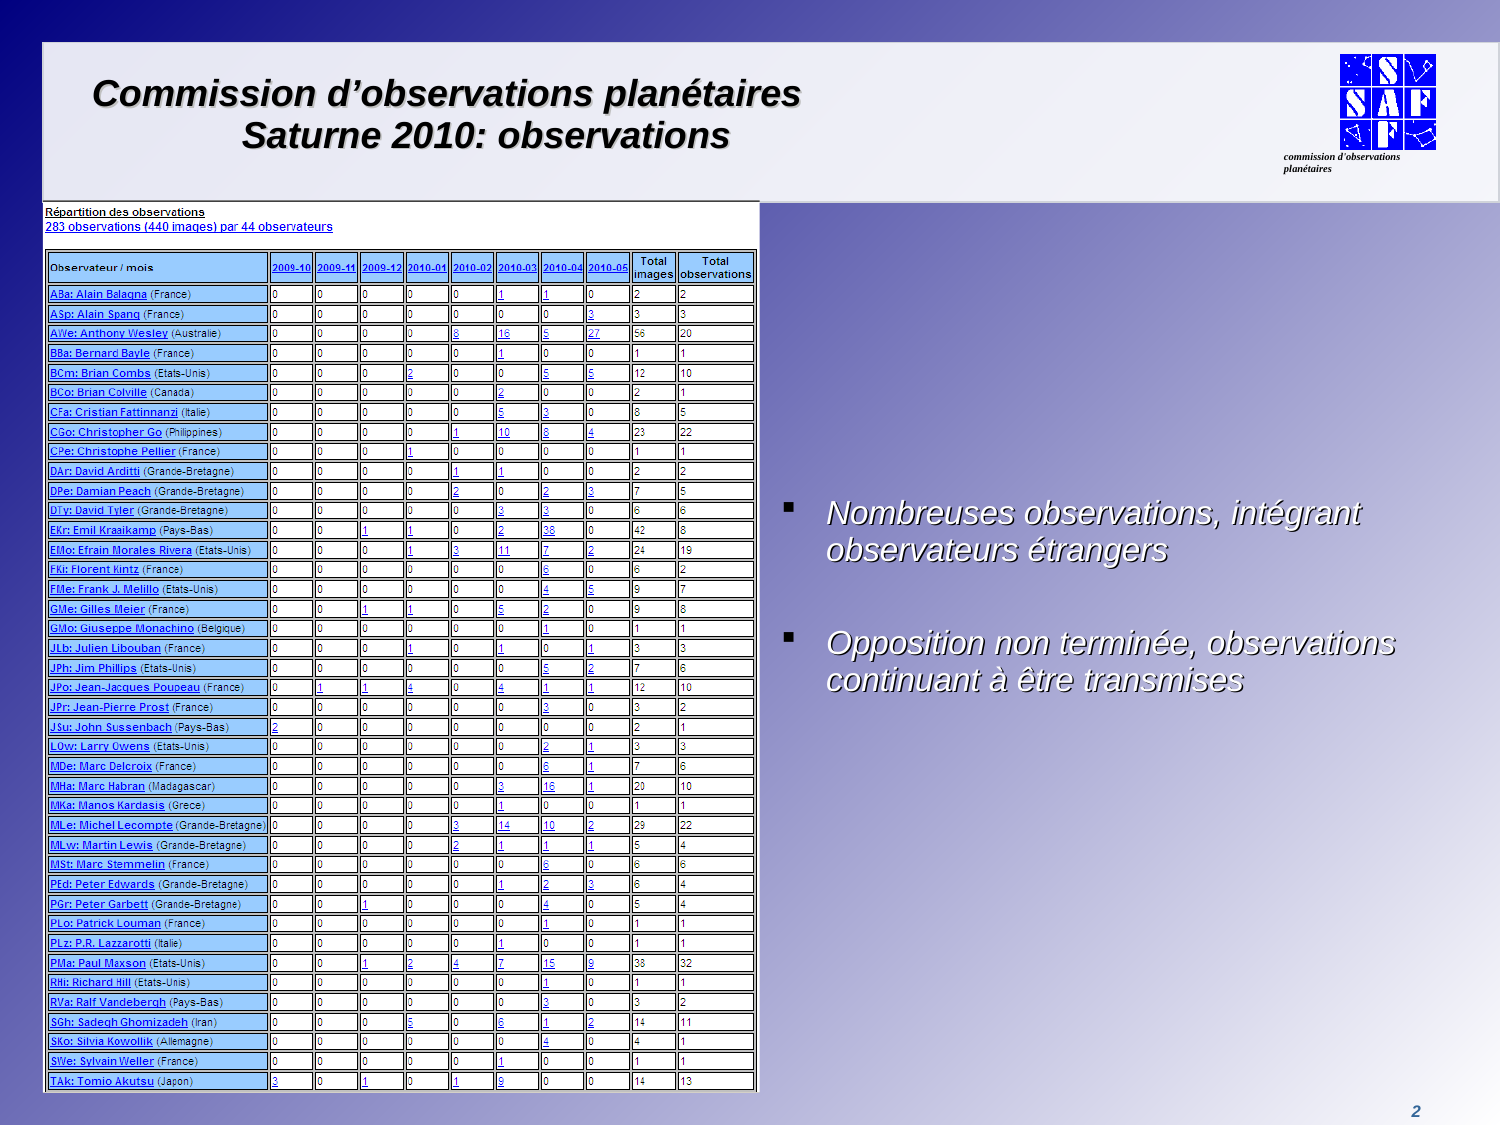

Commission d’observations planétaires
	Saturne 2010: observations
Nombreuses observations, intégrant observateurs étrangers
Opposition non terminée, observations continuant à être transmises
En 2010, occultation d'une étoile par Pluton, observée par les pros (Pic, …)
Pas d'autre occultation planétaire visible depuis la France prévue
2